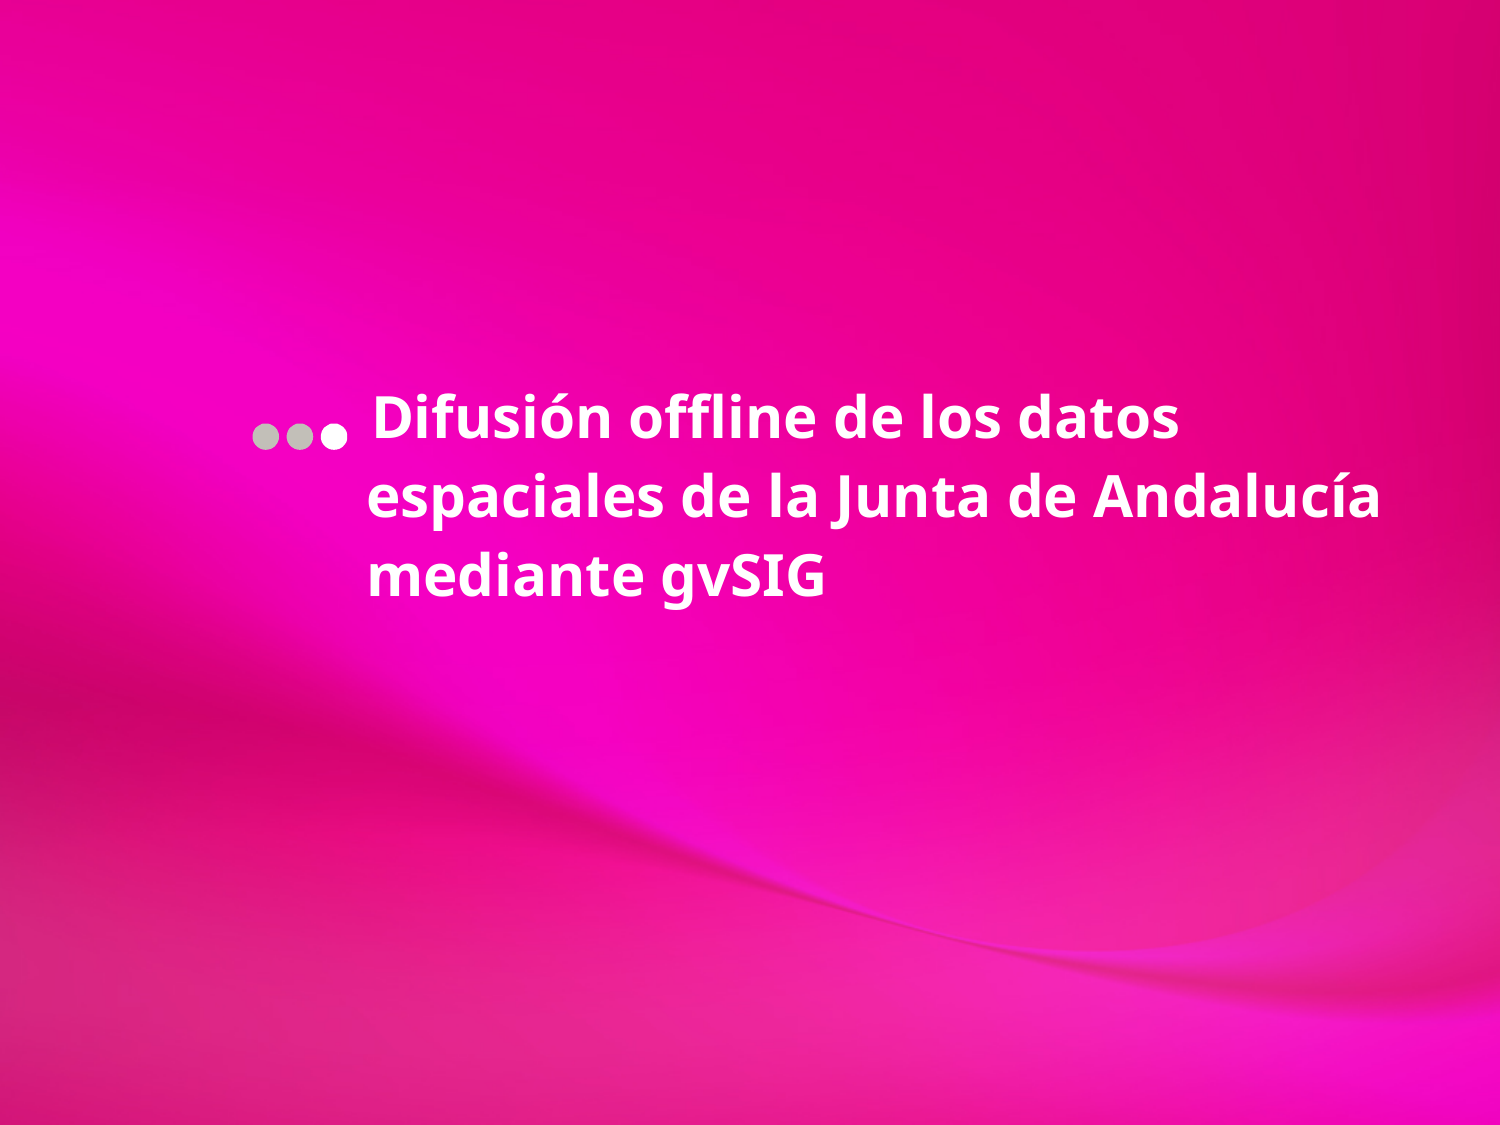

# Difusión offline de los datos espaciales de la Junta de Andalucía mediante gvSIG